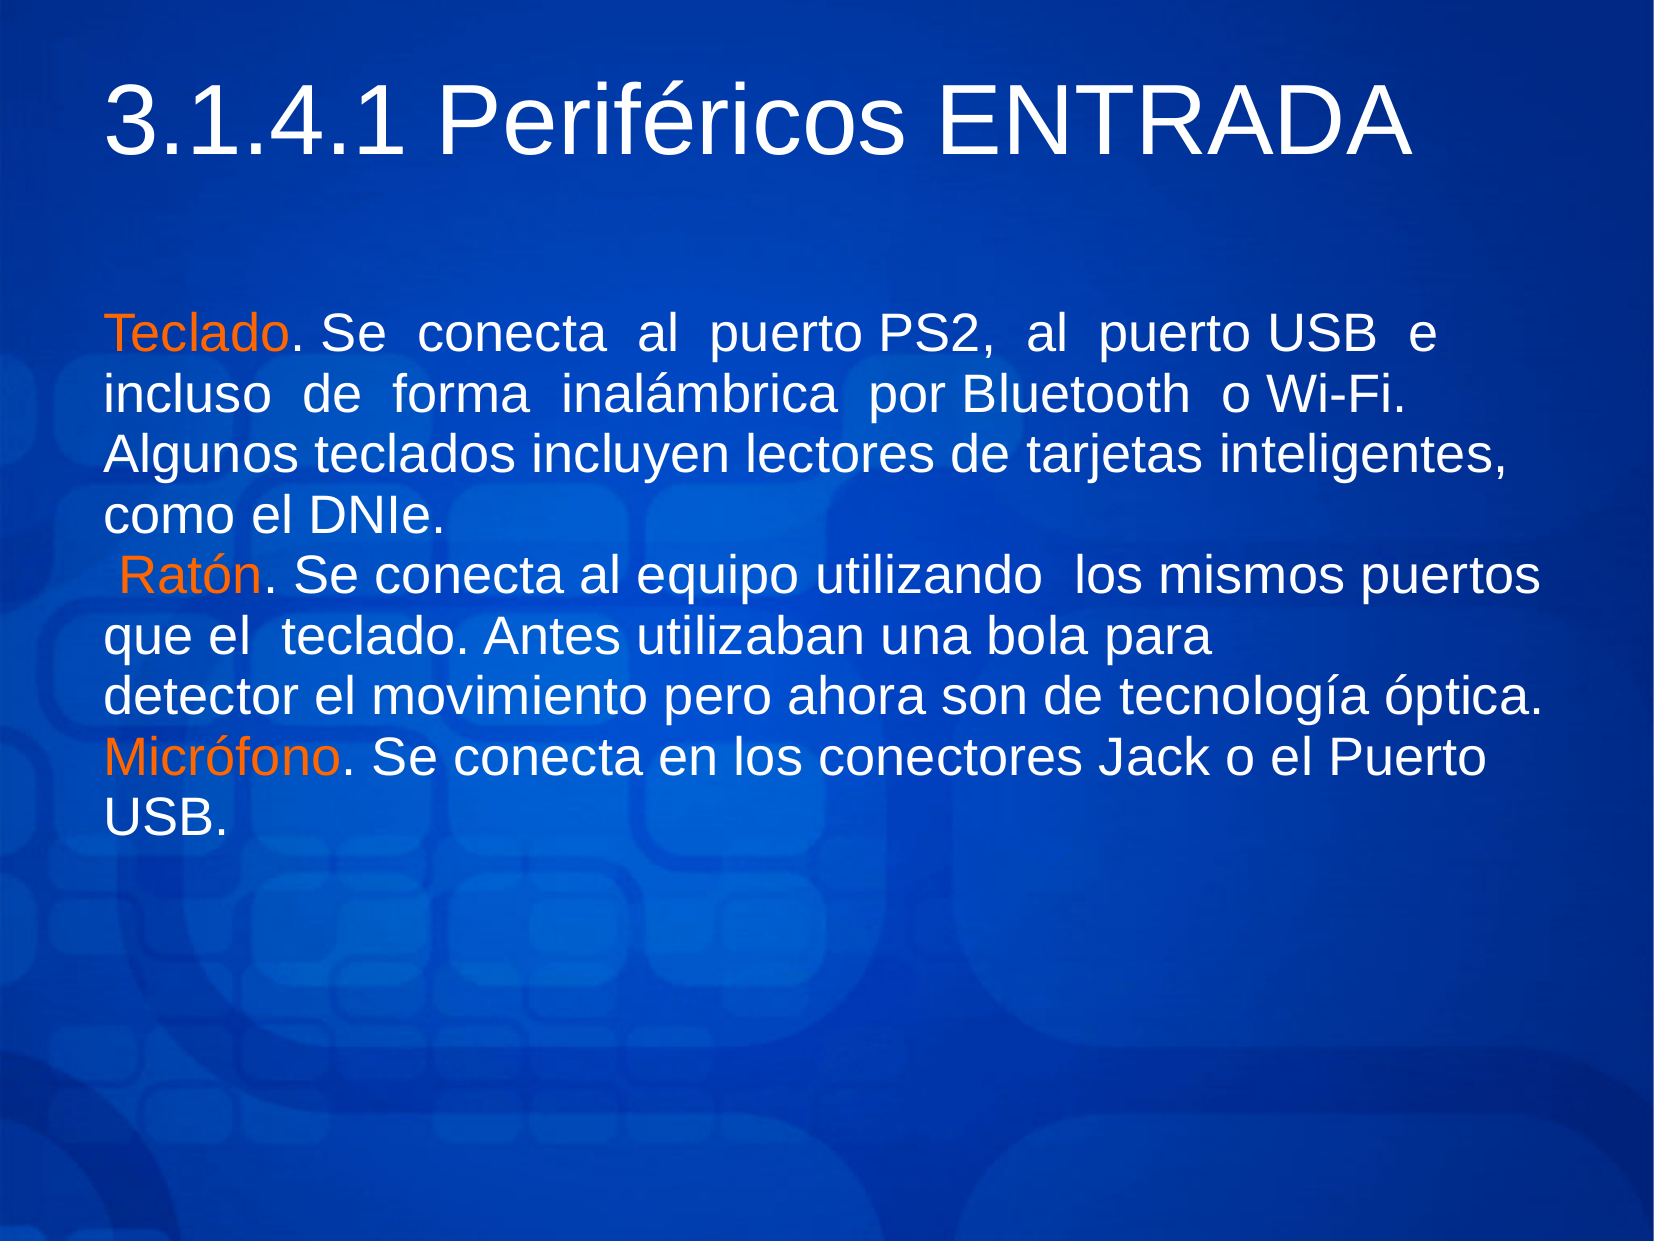

3.1.4.1 Periféricos ENTRADA
Teclado. Se conecta al puerto PS2, al puerto USB e incluso de forma inalámbrica por Bluetooth o Wi-Fi.
Algunos teclados incluyen lectores de tarjetas inteligentes, como el DNIe.
 Ratón. Se conecta al equipo utilizando los mismos puertos que el teclado. Antes utilizaban una bola para
detector el movimiento pero ahora son de tecnología óptica.
Micrófono. Se conecta en los conectores Jack o el Puerto USB.